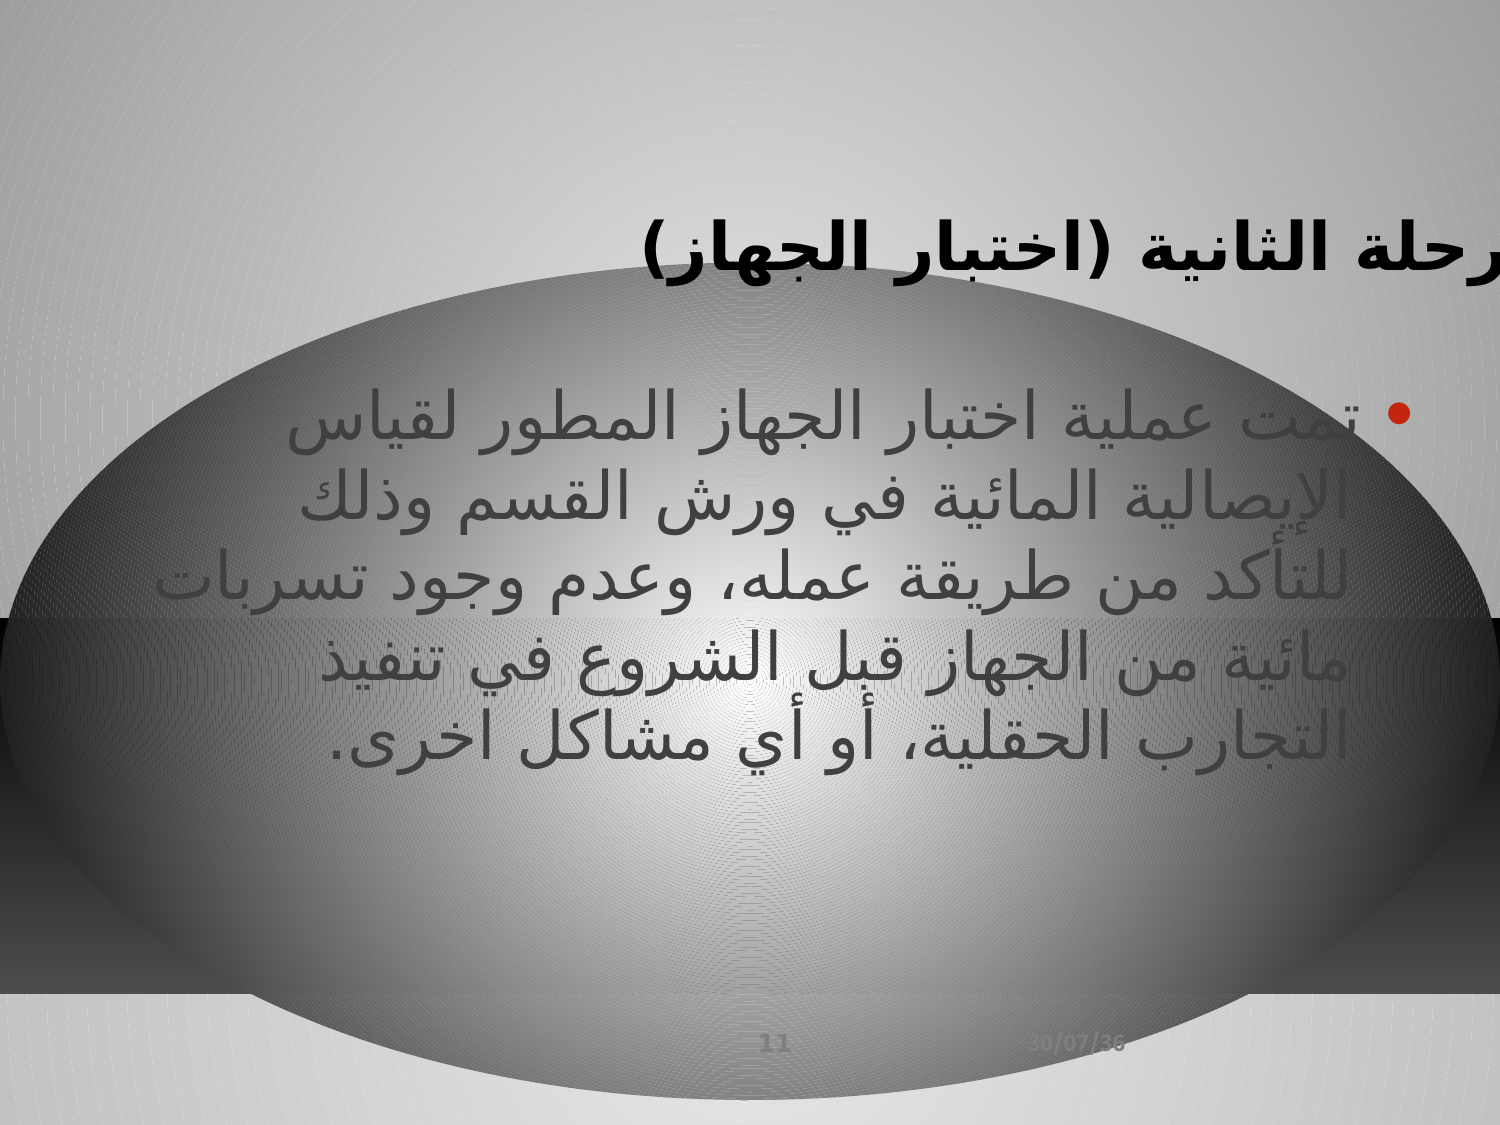

# المرحلة الثانية (اختبار الجهاز)
 تمت عملية اختبار الجهاز المطور لقياس الإيصالية المائية في ورش القسم وذلك للتأكد من طريقة عمله، وعدم وجود تسربات مائية من الجهاز قبل الشروع في تنفيذ التجارب الحقلية، أو أي مشاكل اخرى.
30/07/36